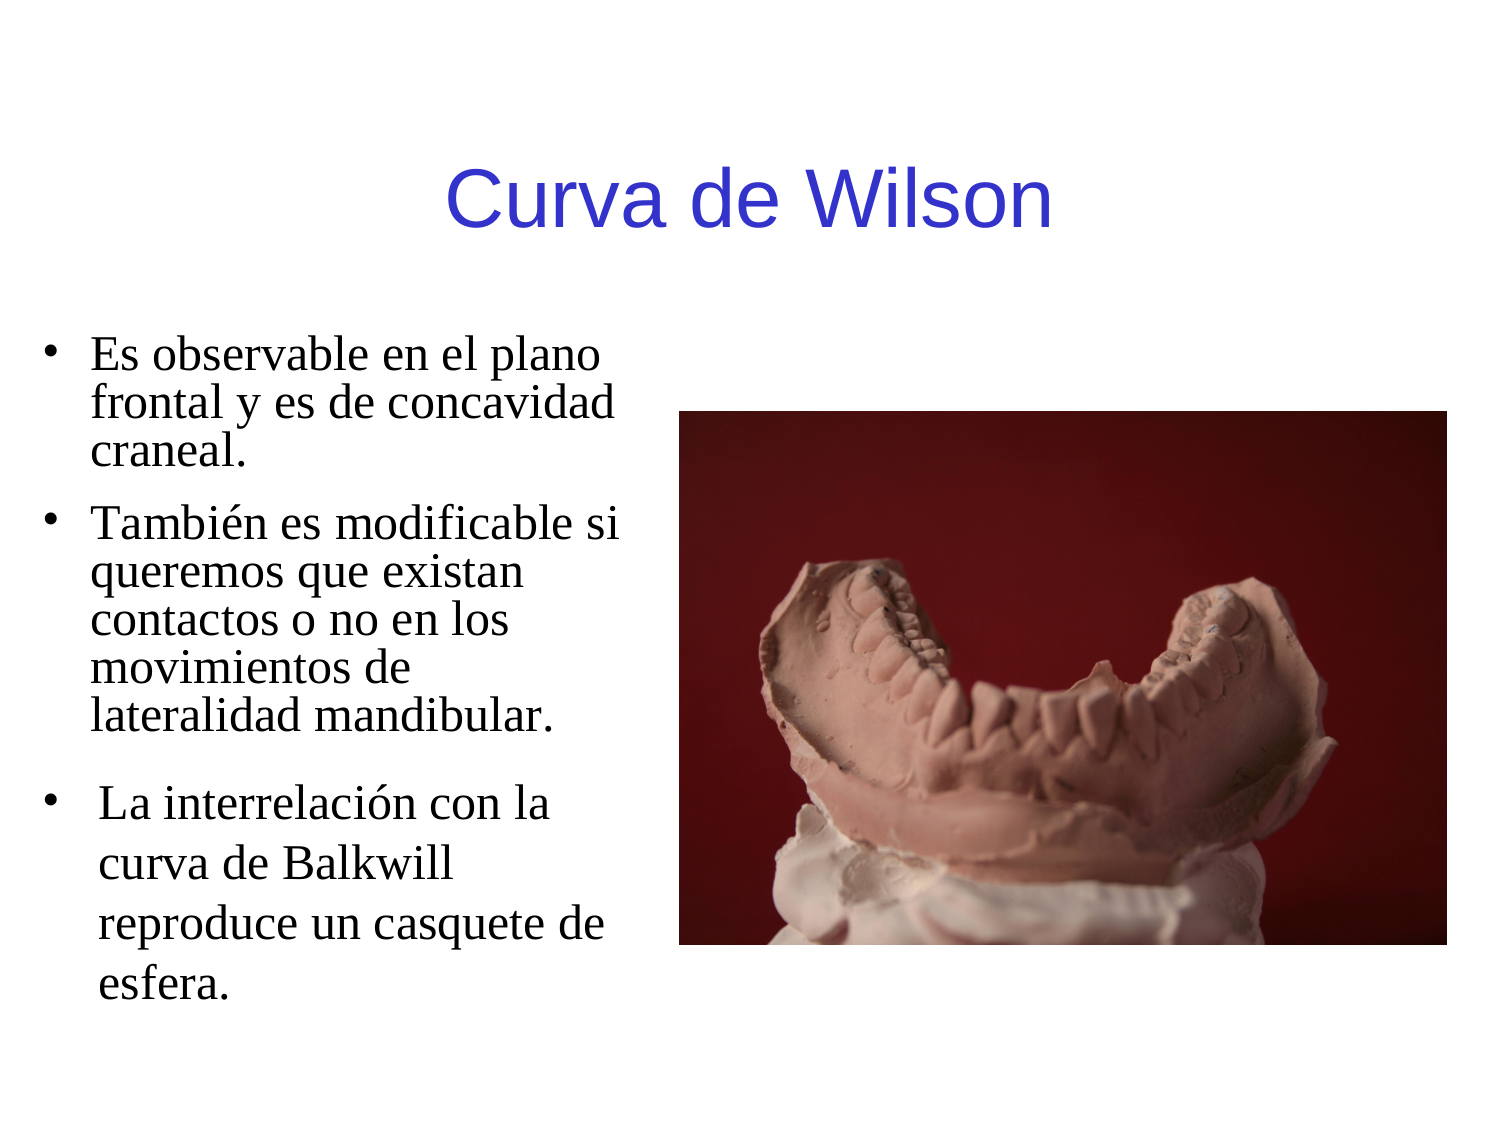

# Curva de Wilson
Es observable en el plano frontal y es de concavidad craneal.
También es modificable si queremos que existan contactos o no en los movimientos de lateralidad mandibular.
La interrelación con la curva de Balkwill reproduce un casquete de esfera.